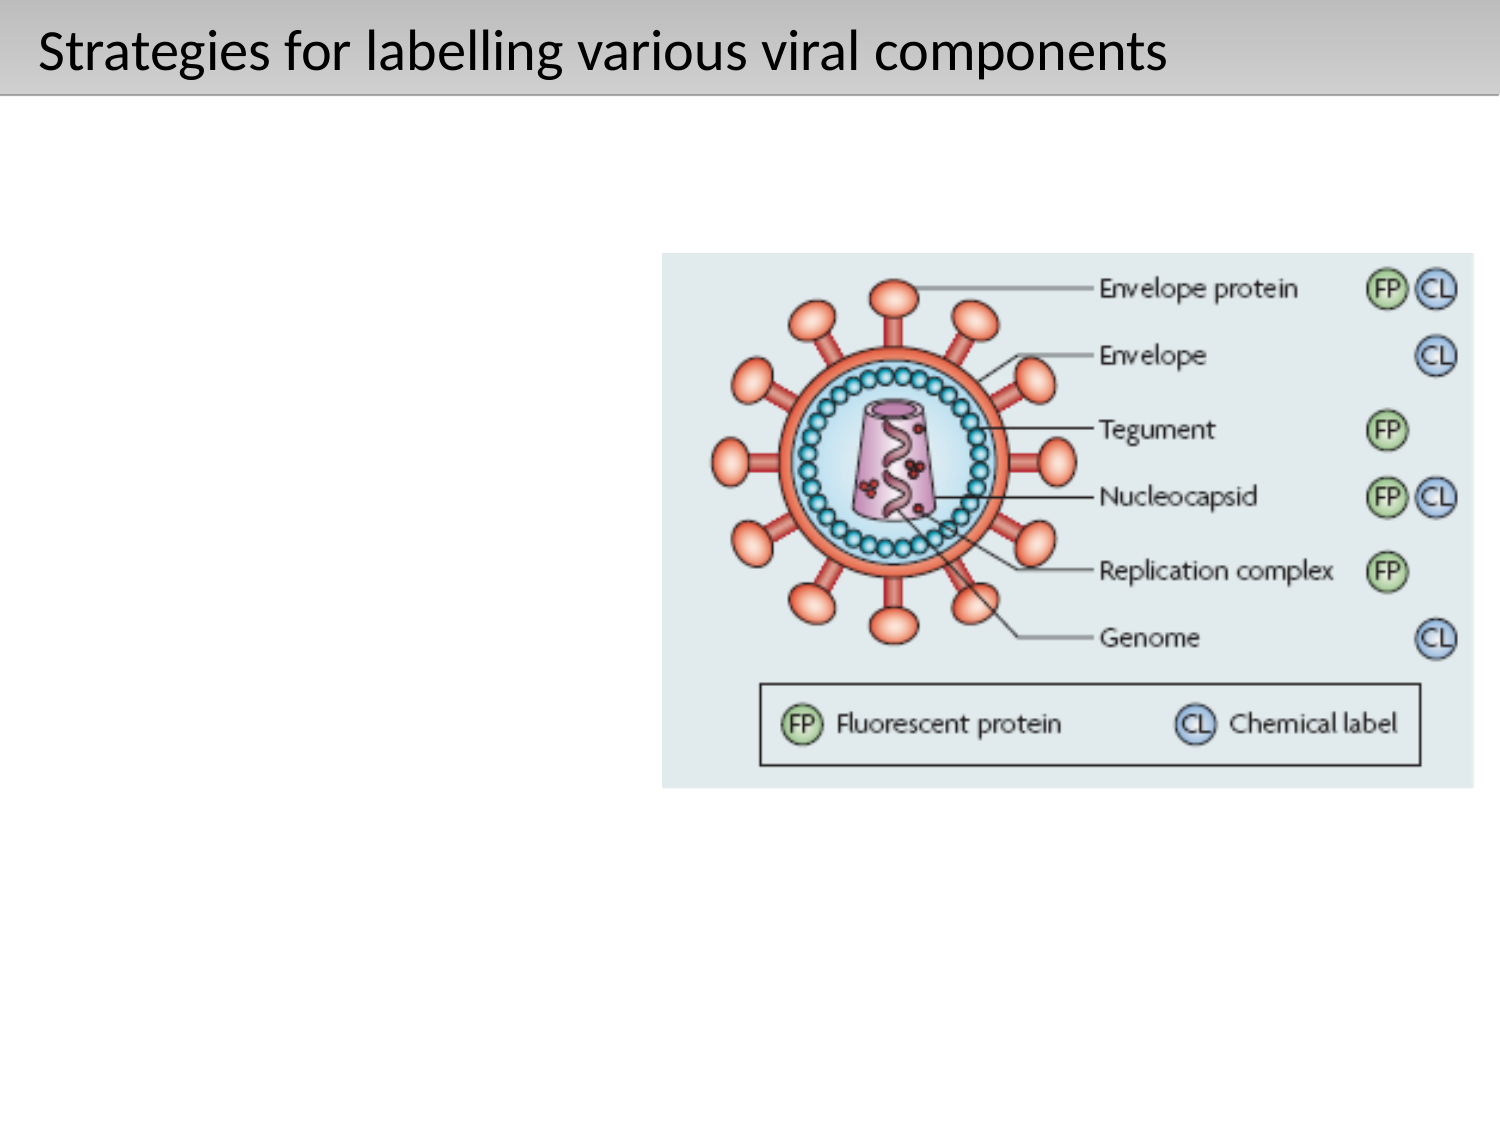

# Strategies for labelling various viral components
Two general strategies exist for labelling viruses: the fusion of a target viral protein
with a fluorescent protein (FP), or direct chemical labelling with small dye molecules.
FP advantages
broad range of colours,
pH sensitive
photo-switchable
FP disadvantages
Labelling occurs during
 virus replication in host cells
Requires several FP proteins
CL advantages
labelling can be at different time-points during the viral life cycle
covalently attached or non-covalently associated with the target protein
CL disadvantages
Cant use antibodies block the function of viral proteins after binding.